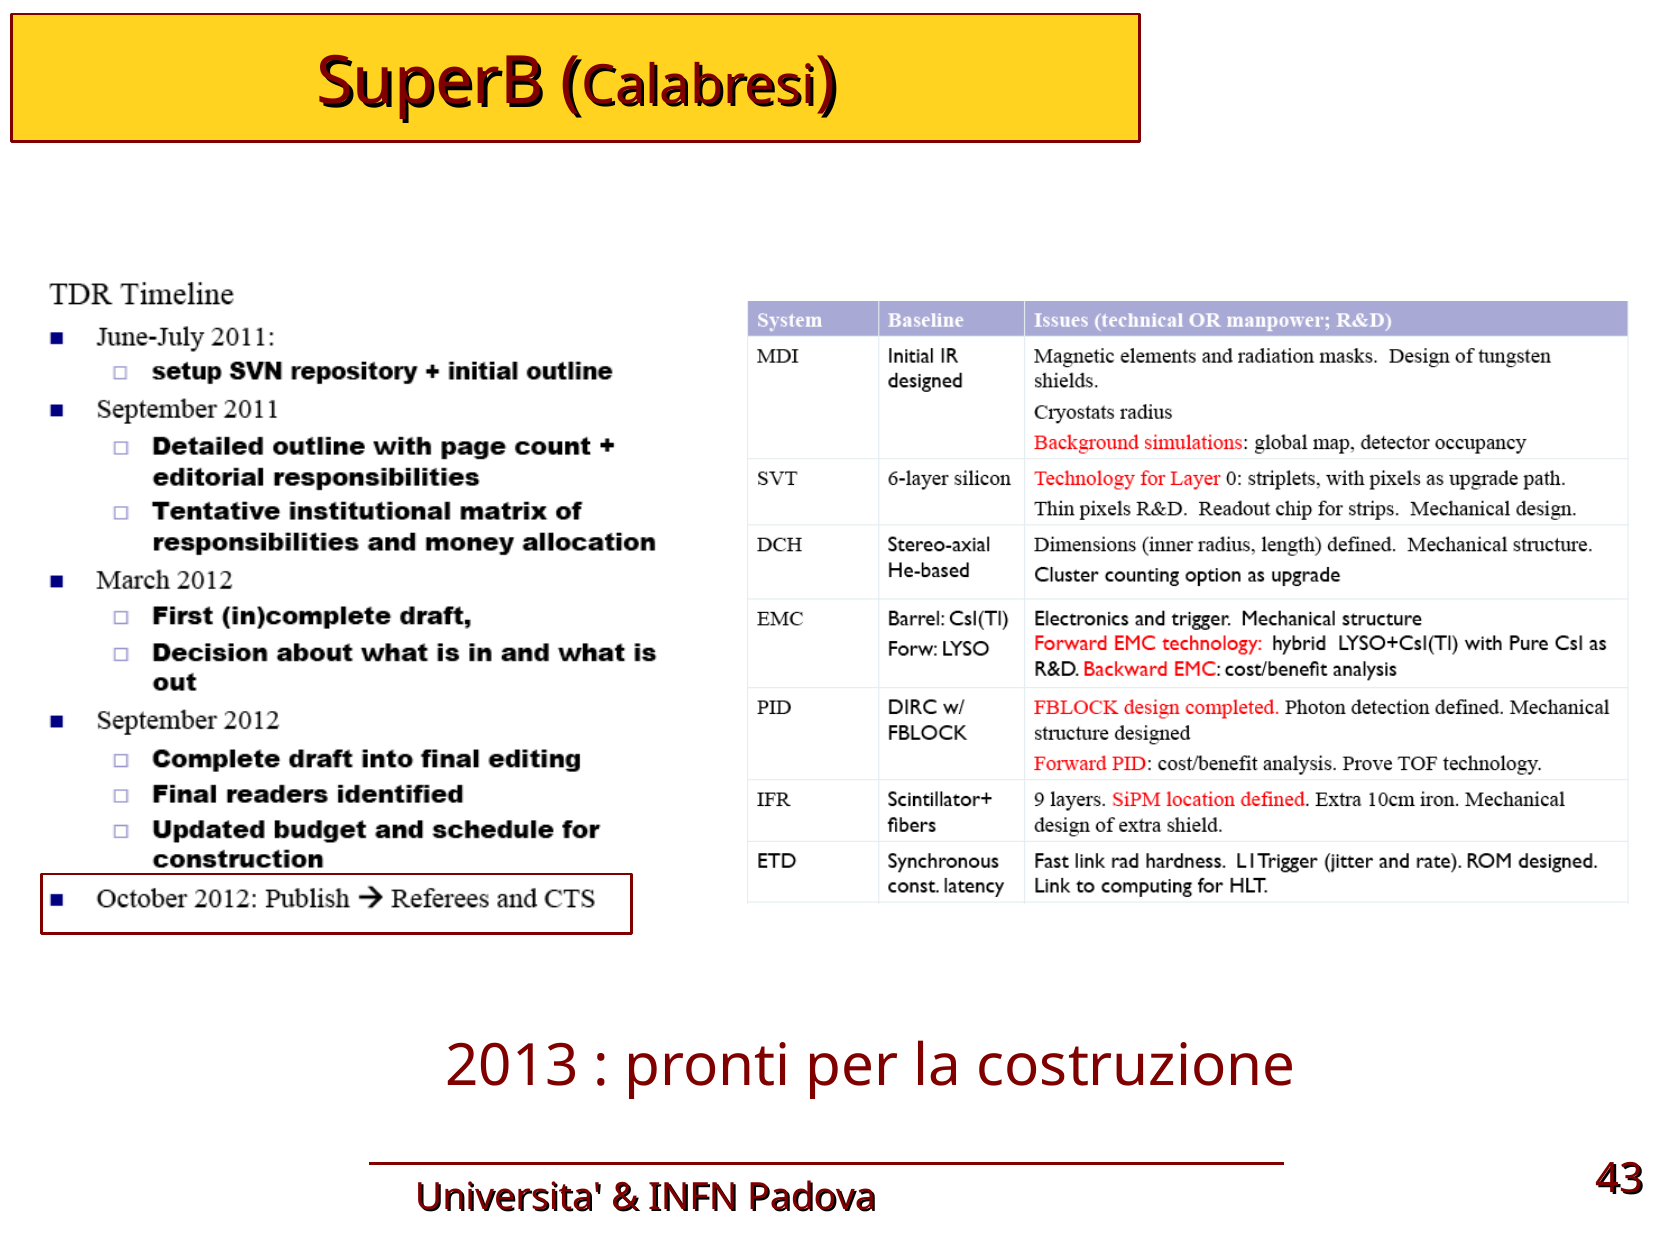

# SuperB (Calabresi)
2013 : pronti per la costruzione